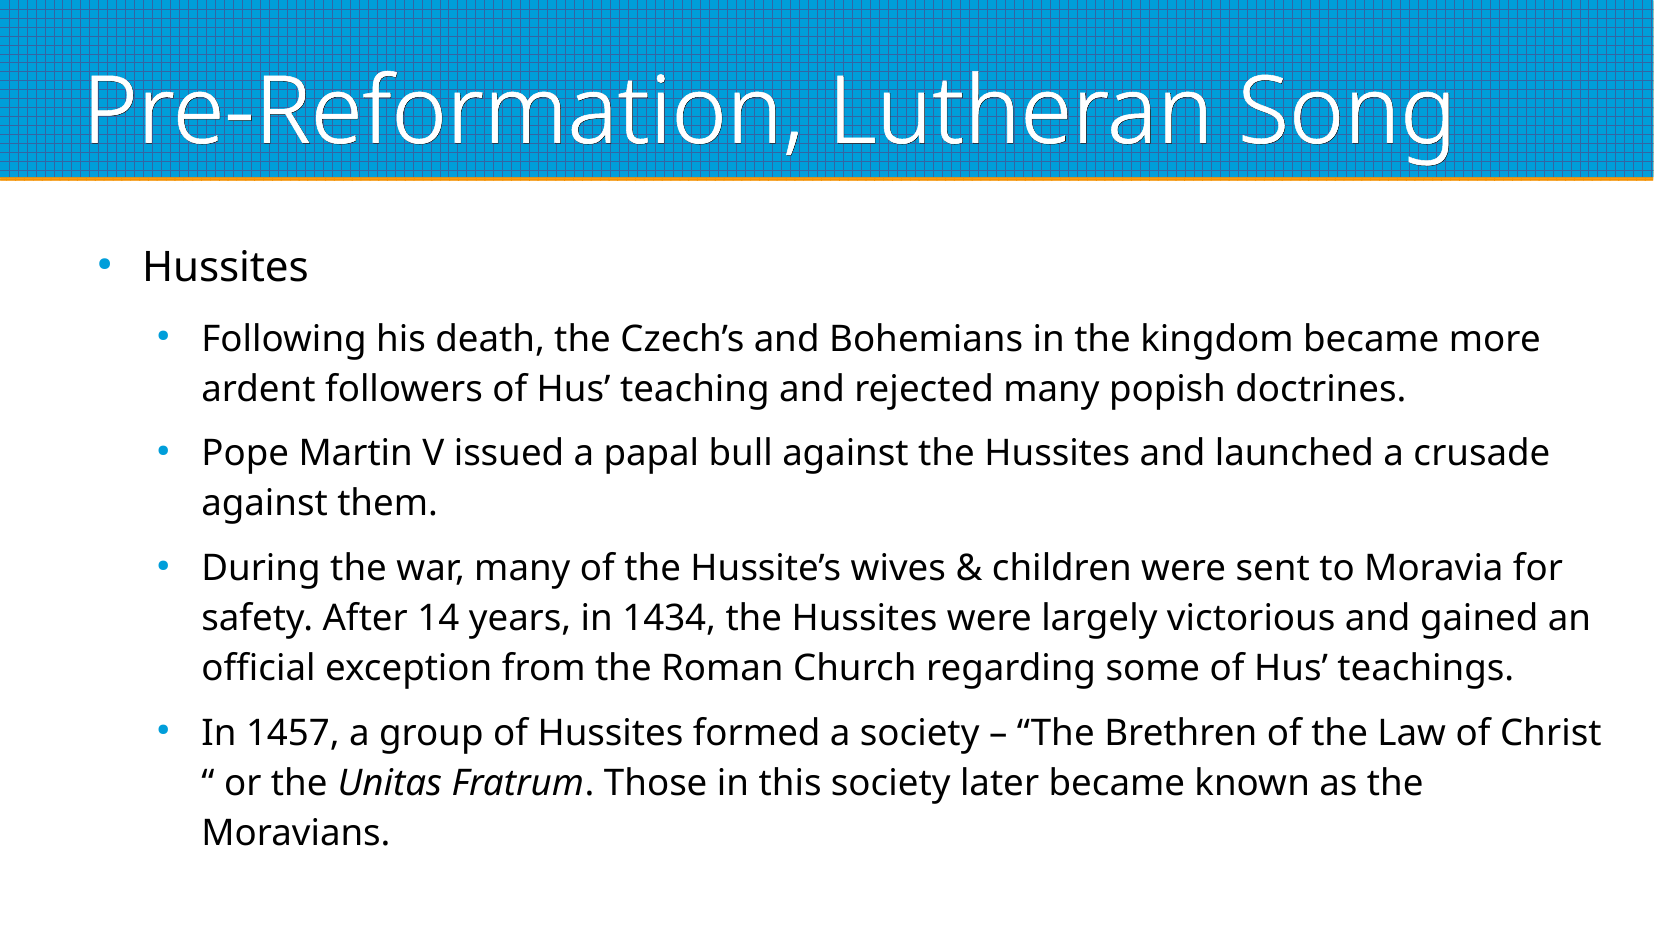

# Pre-Reformation, Lutheran Song
Hussites
Following his death, the Czech’s and Bohemians in the kingdom became more ardent followers of Hus’ teaching and rejected many popish doctrines.
Pope Martin V issued a papal bull against the Hussites and launched a crusade against them.
During the war, many of the Hussite’s wives & children were sent to Moravia for safety. After 14 years, in 1434, the Hussites were largely victorious and gained an official exception from the Roman Church regarding some of Hus’ teachings.
In 1457, a group of Hussites formed a society – “The Brethren of the Law of Christ “ or the Unitas Fratrum. Those in this society later became known as the Moravians.